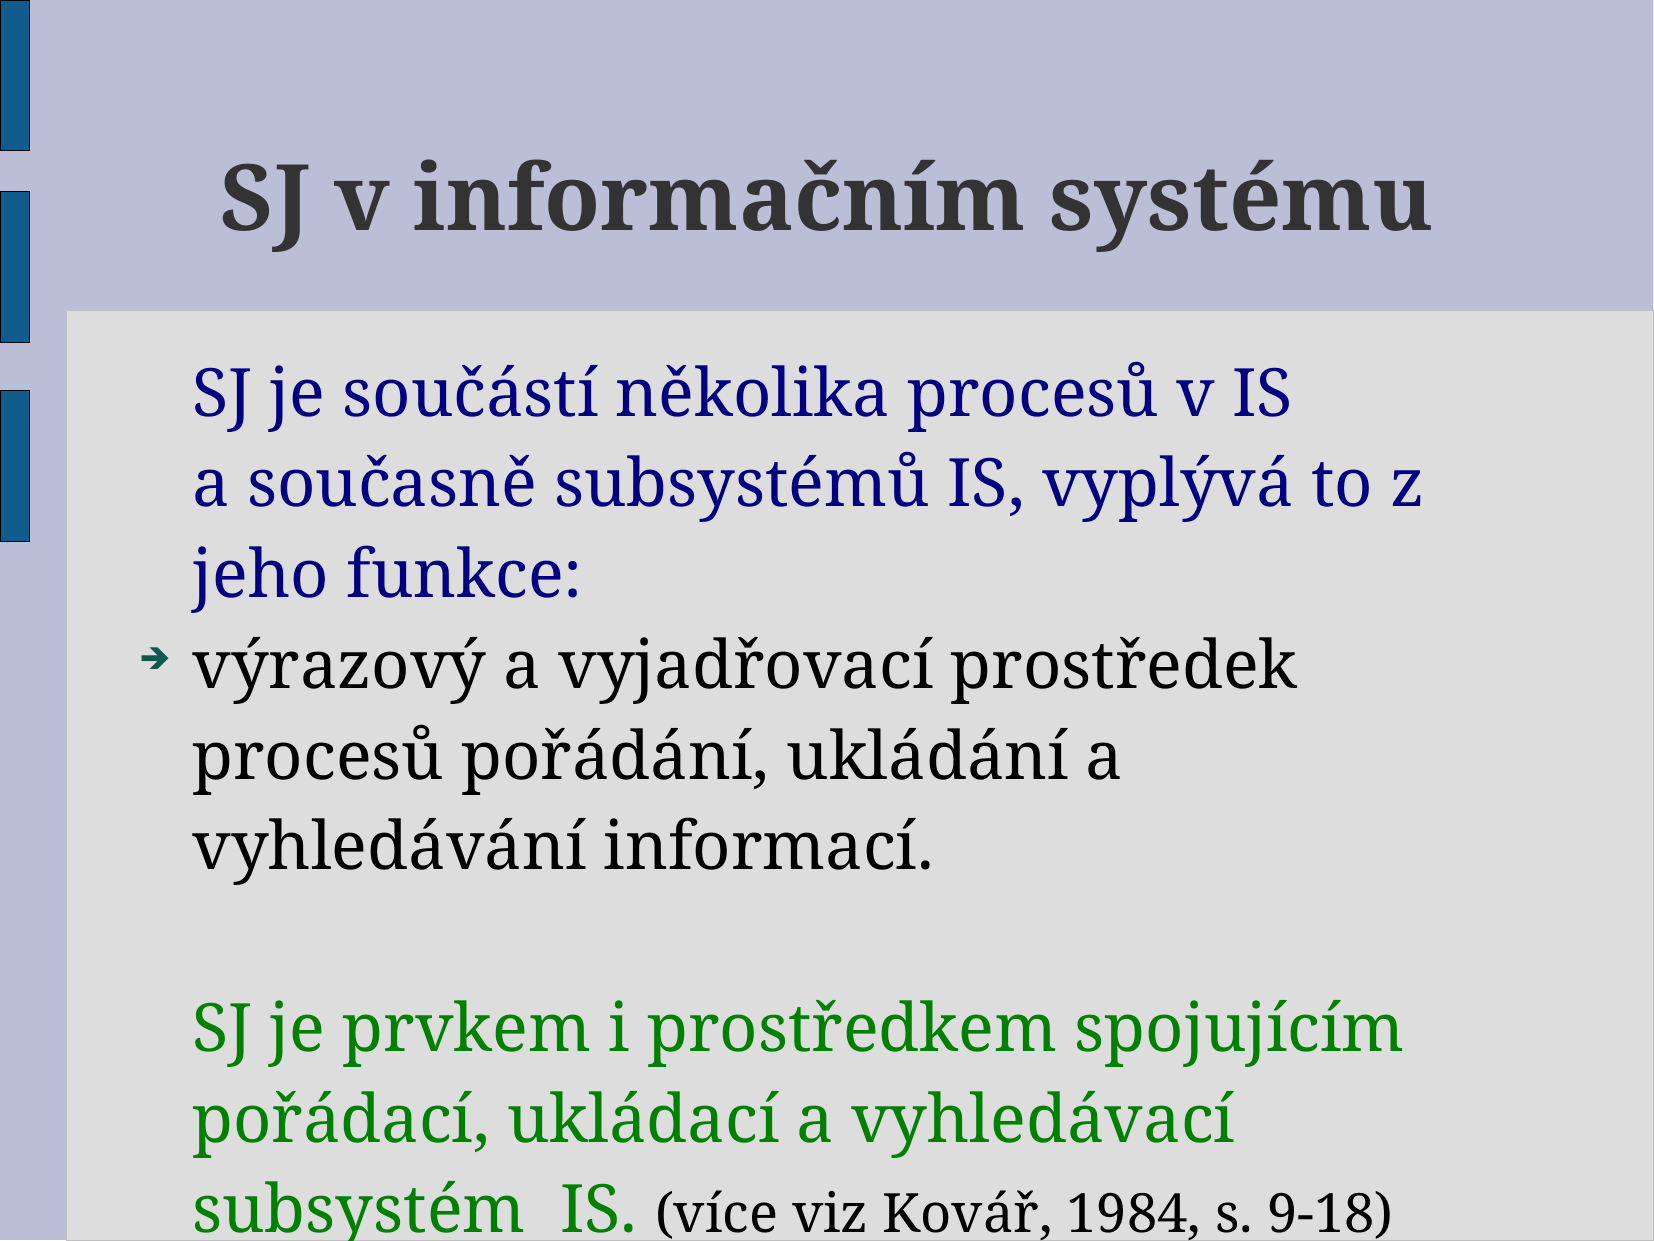

# SJ v informačním systému
SJ je součástí několika procesů v IS
a současně subsystémů IS, vyplývá to z jeho funkce:
výrazový a vyjadřovací prostředek procesů pořádání, ukládání a vyhledávání informací.
SJ je prvkem i prostředkem spojujícím pořádací, ukládací a vyhledávací subsystém IS. (více viz Kovář, 1984, s. 9-18)